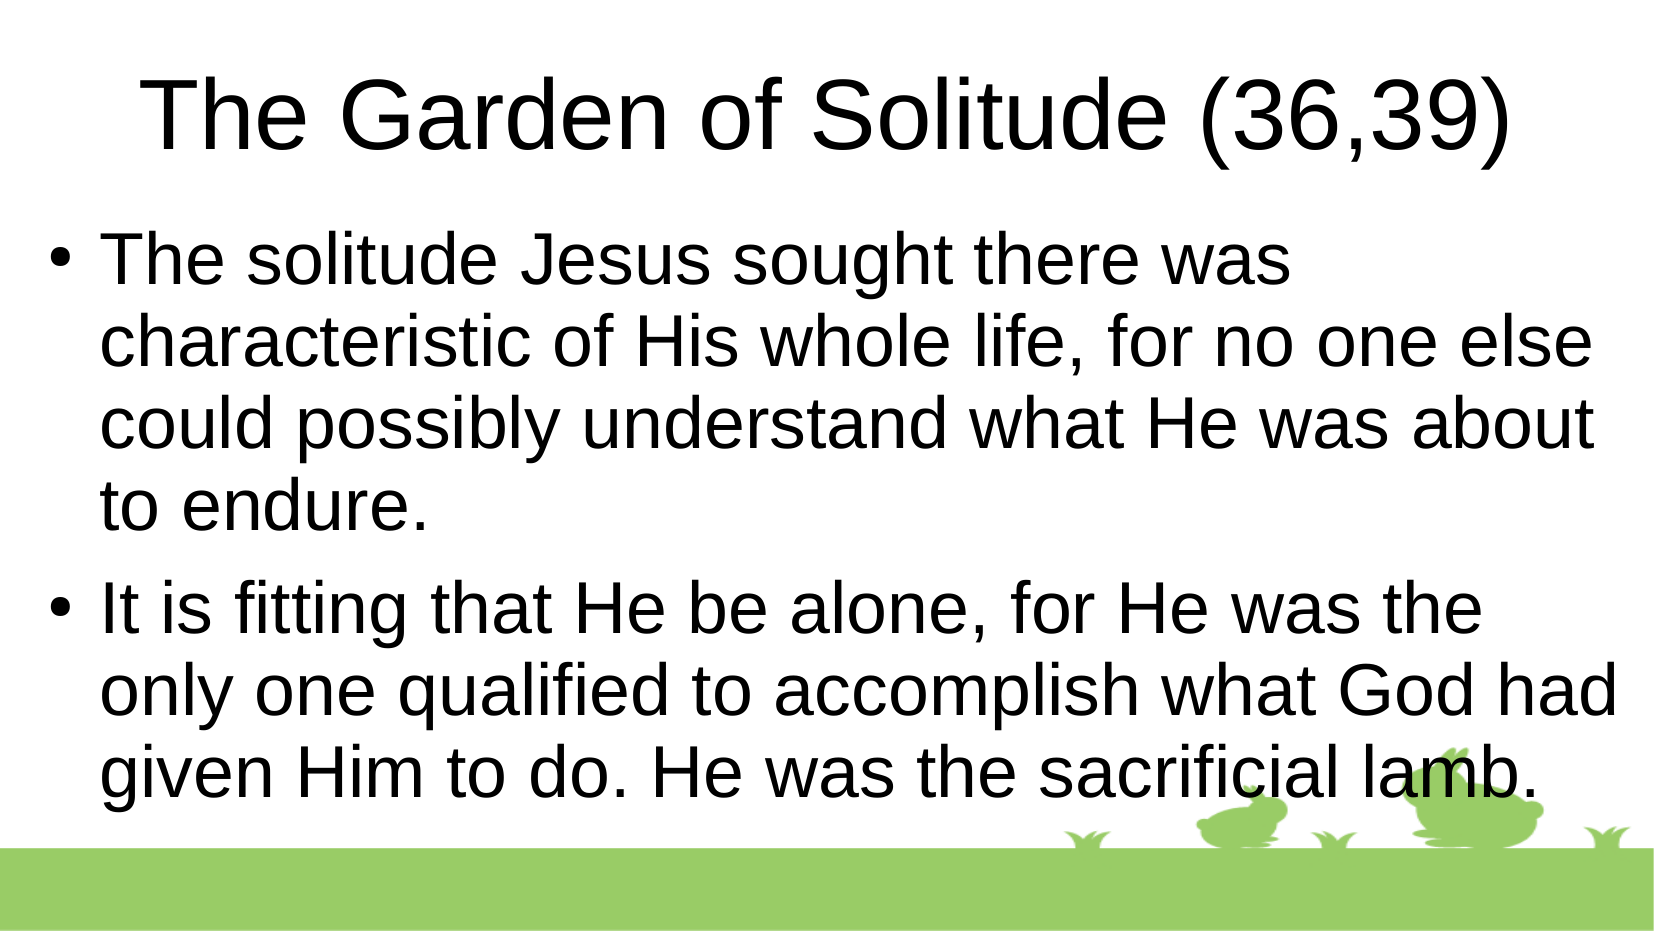

# The Garden of Solitude (36,39)
The solitude Jesus sought there was characteristic of His whole life, for no one else could possibly understand what He was about to endure.
It is fitting that He be alone, for He was the only one qualified to accomplish what God had given Him to do. He was the sacrificial lamb.